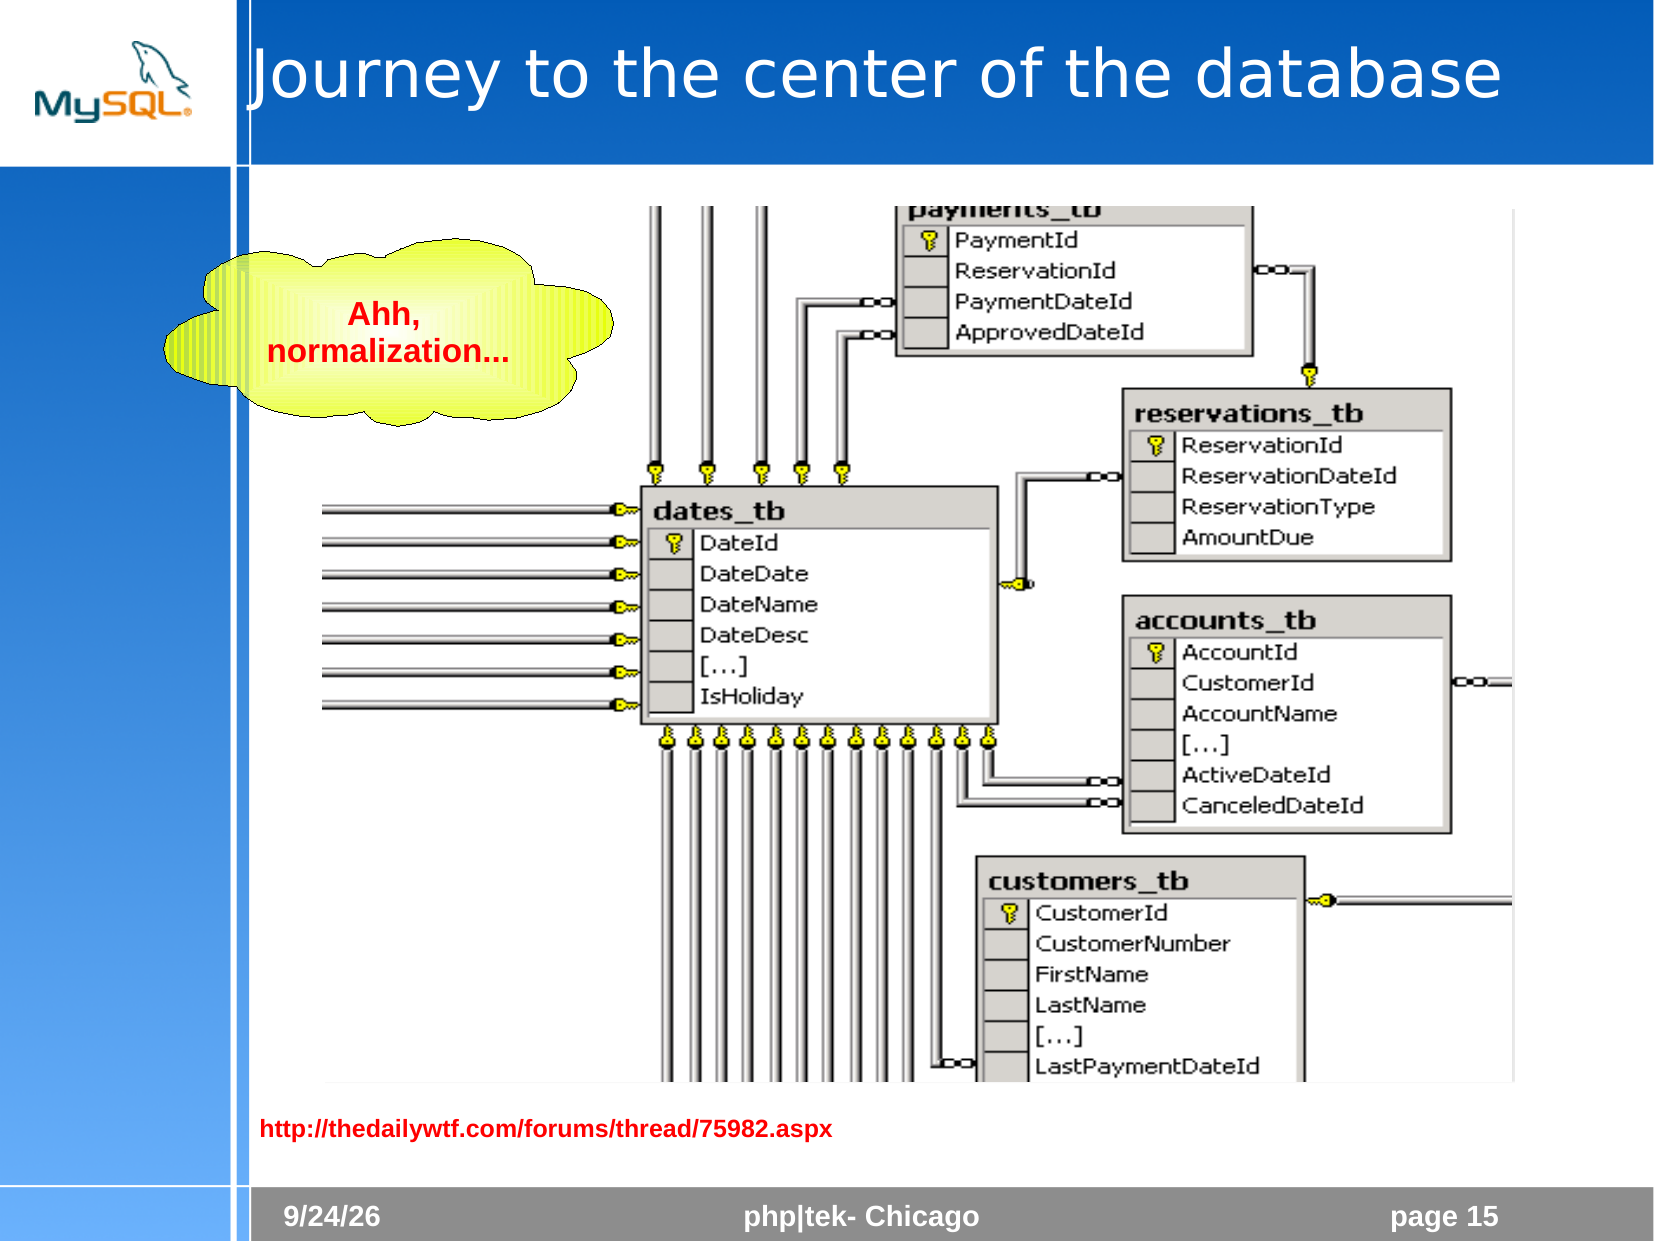

# Journey to the center of the database
Ahh,
normalization...
http://thedailywtf.com/forums/thread/75982.aspx